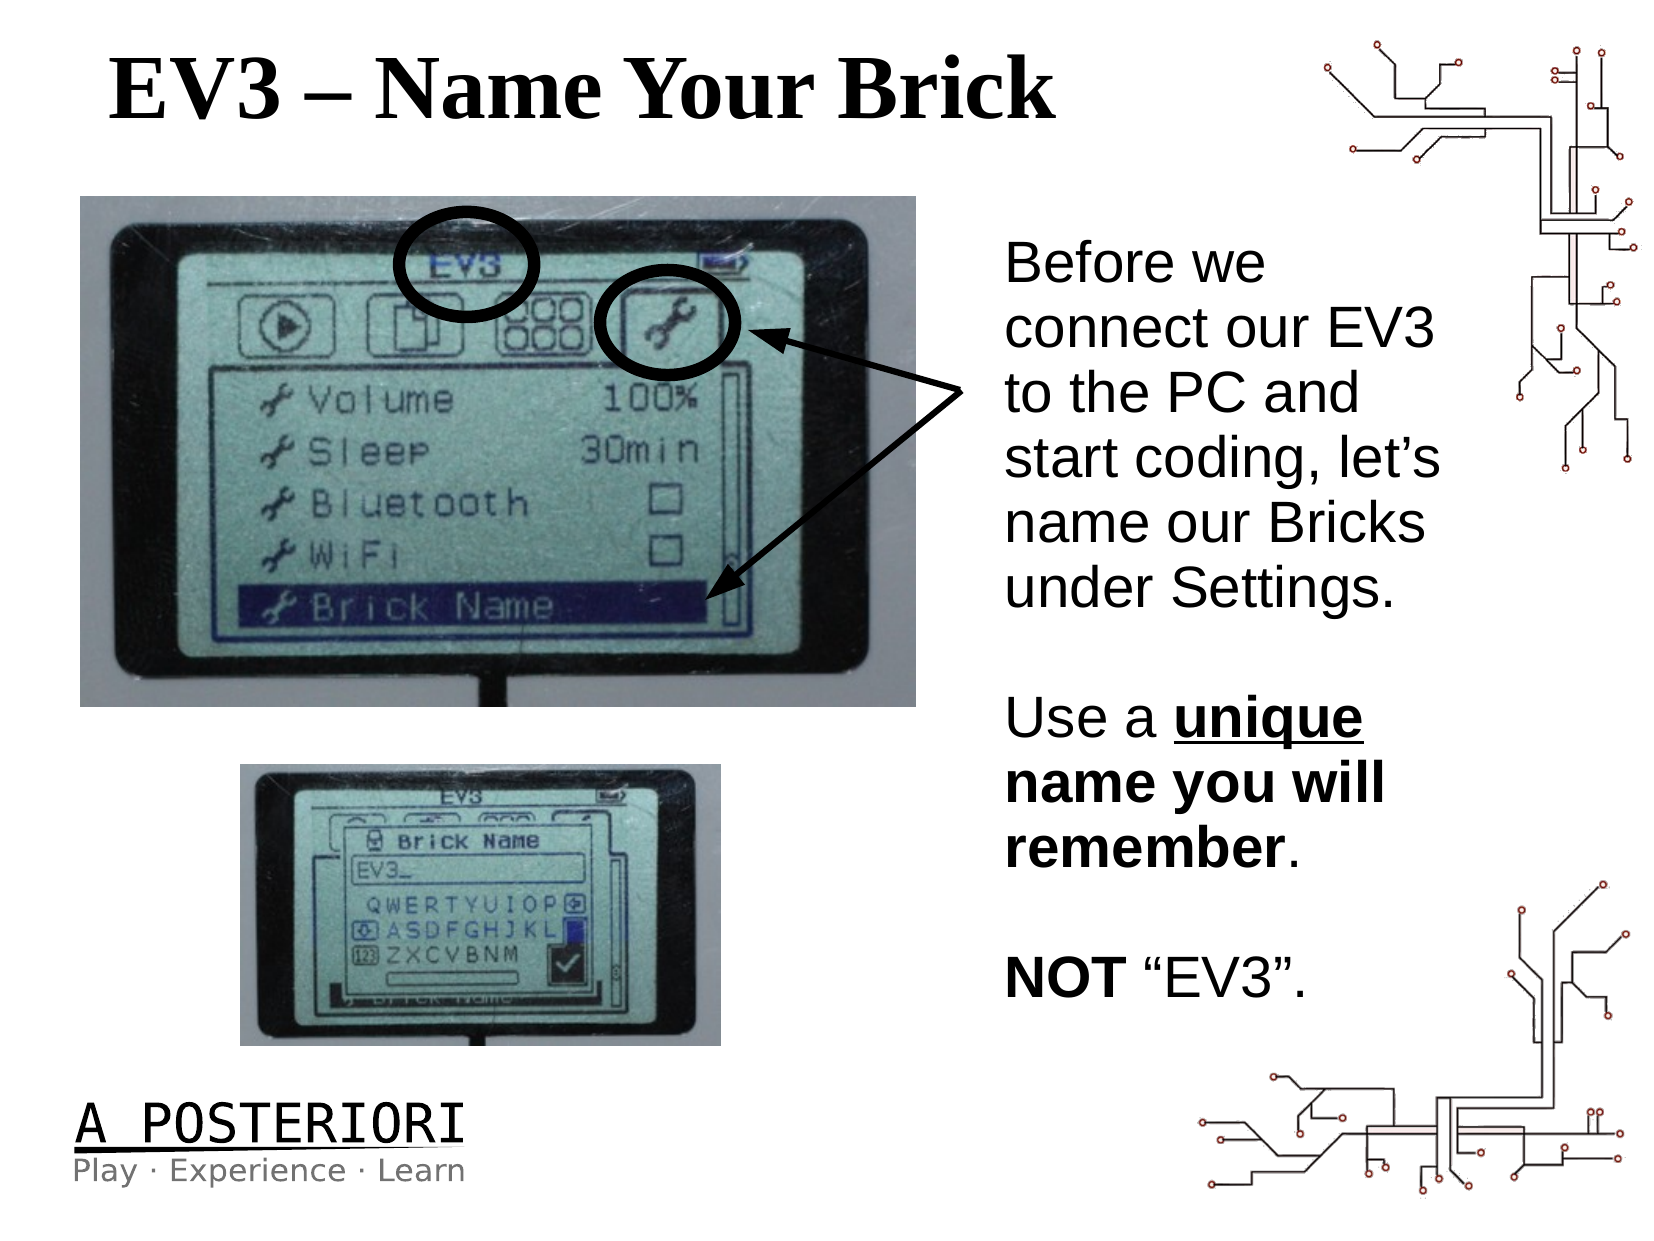

# EV3 – Name Your Brick
Before we connect our EV3 to the PC and start coding, let’s name our Bricks under Settings.
Use a unique name you will remember.
NOT “EV3”.